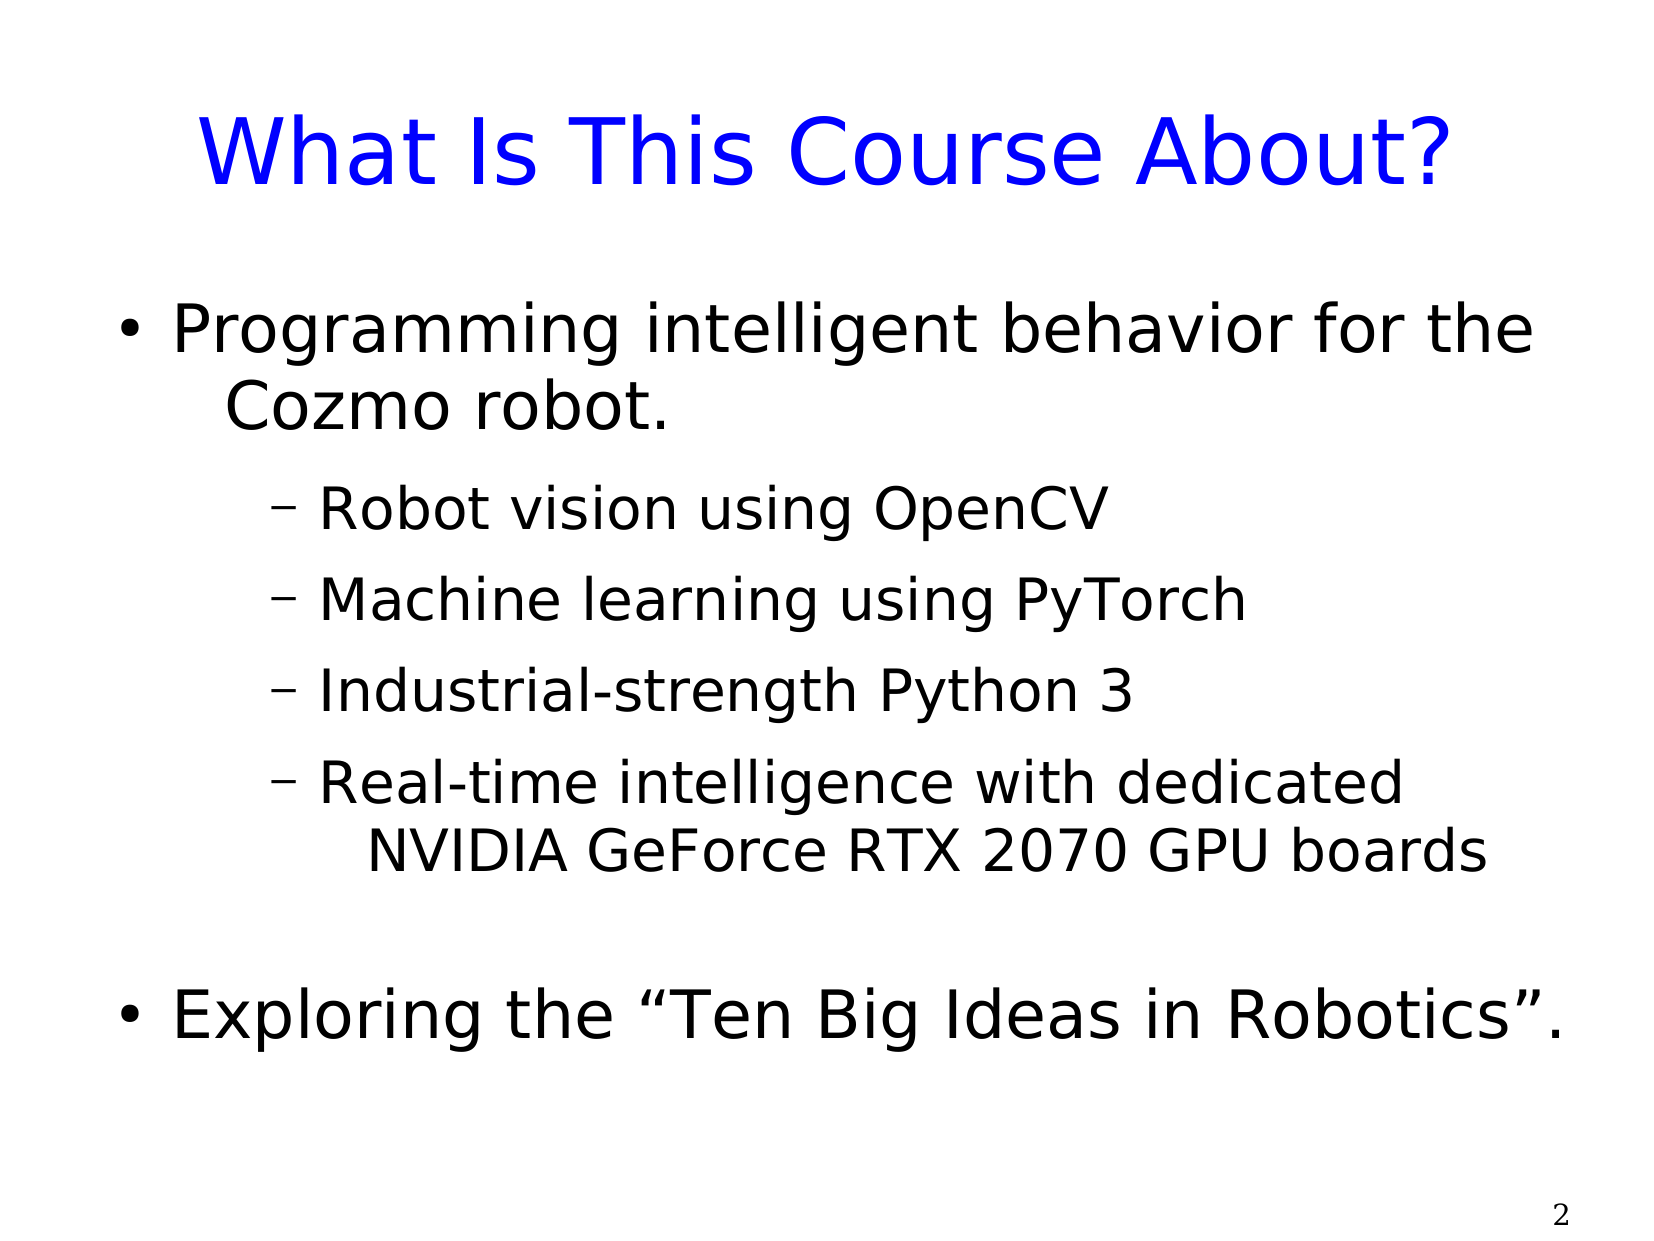

# What Is This Course About?
Programming intelligent behavior for the Cozmo robot.
Robot vision using OpenCV
Machine learning using PyTorch
Industrial-strength Python 3
Real-time intelligence with dedicated NVIDIA GeForce RTX 2070 GPU boards
Exploring the “Ten Big Ideas in Robotics”.
2